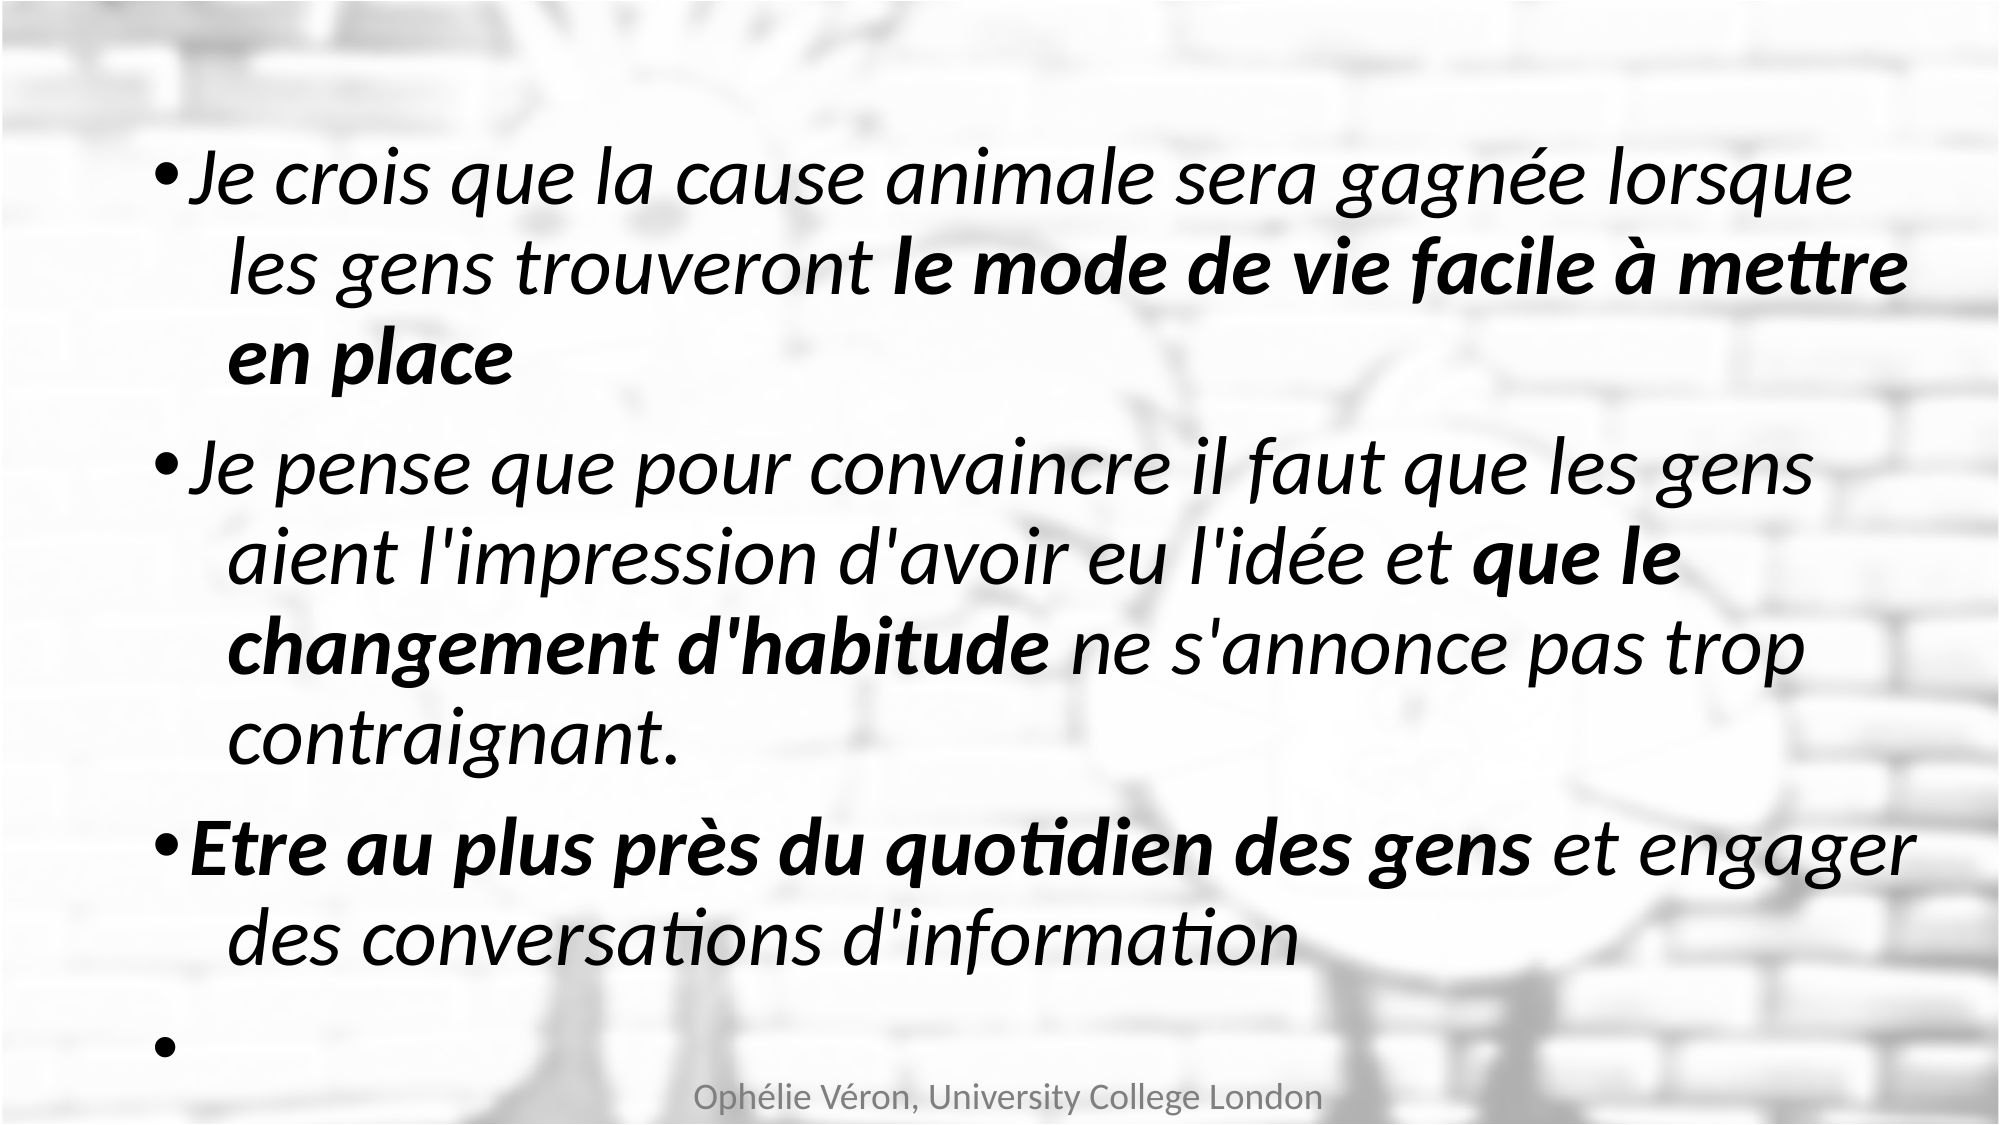

# Je crois que la cause animale sera gagnée lorsque les gens trouveront le mode de vie facile à mettre en place
Je pense que pour convaincre il faut que les gens aient l'impression d'avoir eu l'idée et que le changement d'habitude ne s'annonce pas trop contraignant.
Etre au plus près du quotidien des gens et engager des conversations d'information
Ophélie Véron, University College London